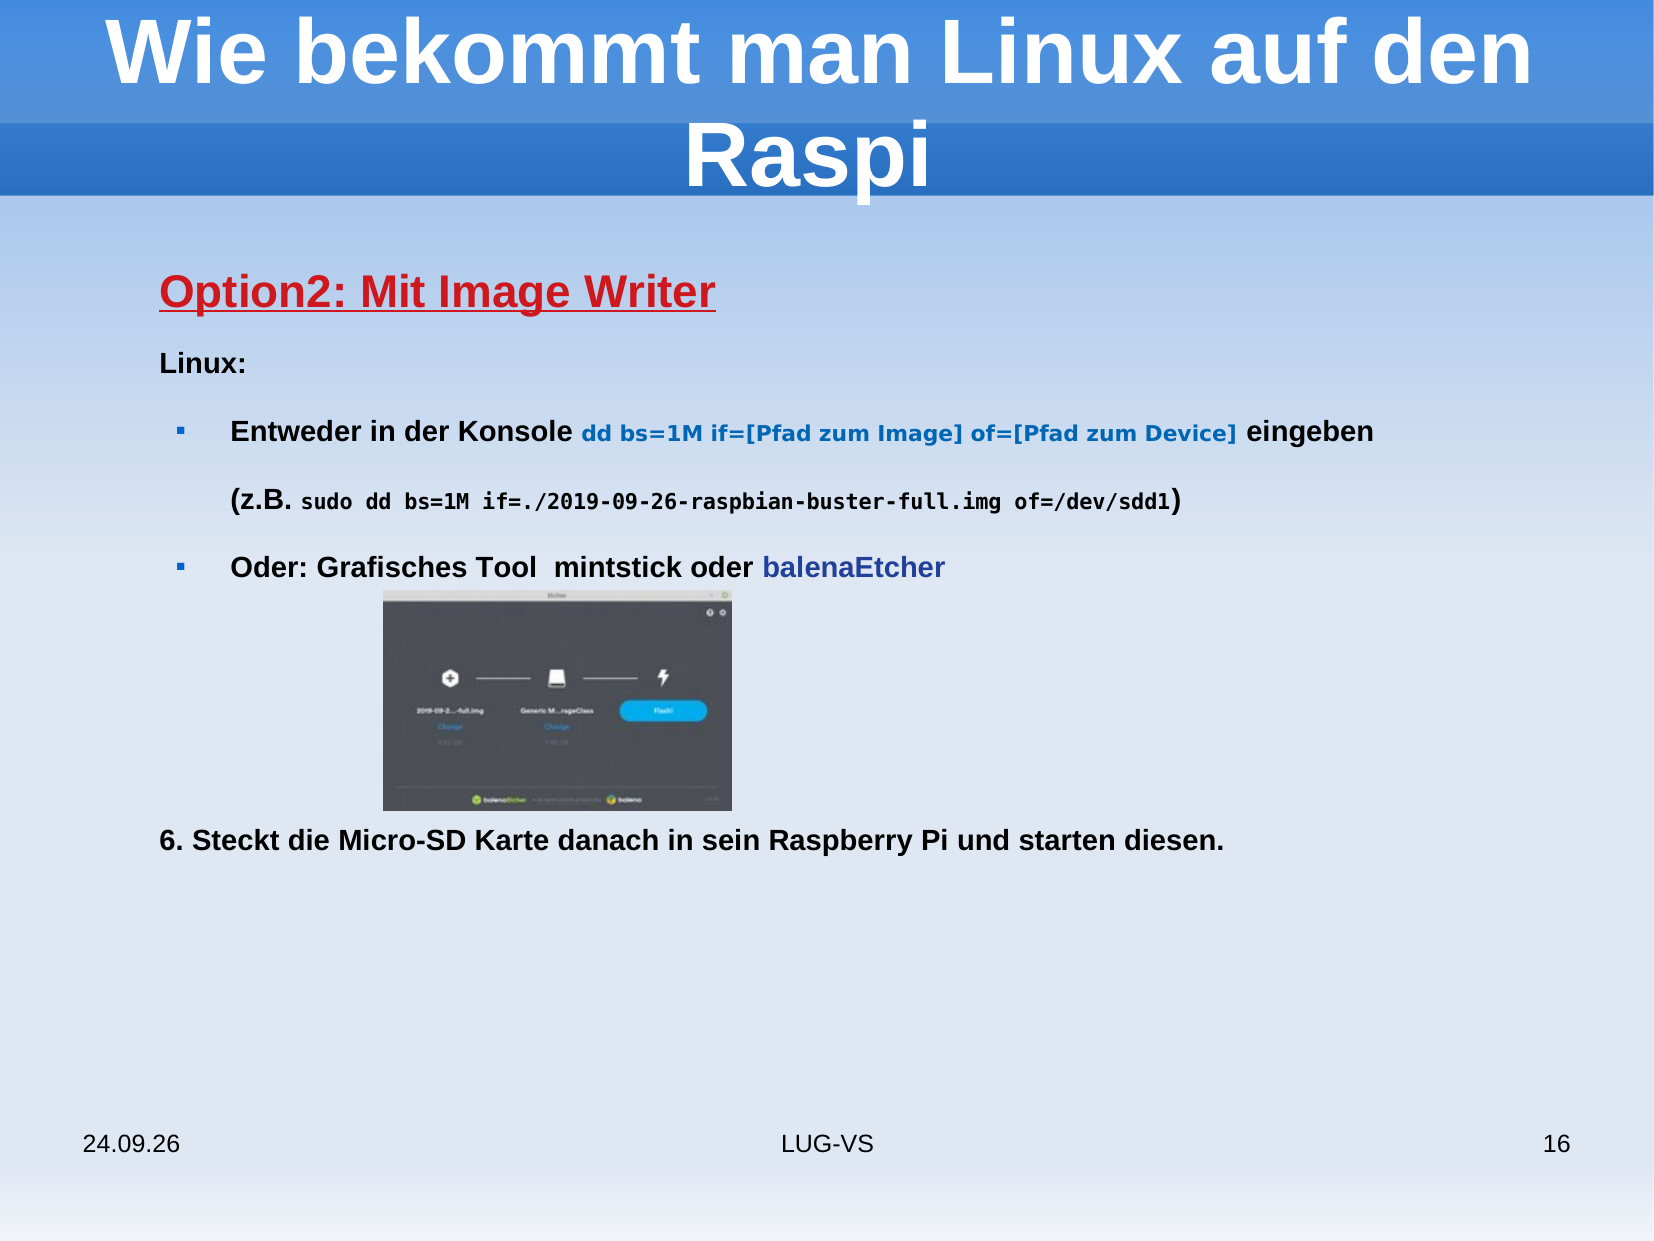

# Wie bekommt man Linux auf den Raspi
Option2: Mit Image Writer
Linux:
Entweder in der Konsole dd bs=1M if=[Pfad zum Image] of=[Pfad zum Device] eingeben
(z.B. sudo dd bs=1M if=./2019-09-26-raspbian-buster-full.img of=/dev/sdd1)
Oder: Grafisches Tool mintstick oder balenaEtcher
6. Steckt die Micro-SD Karte danach in sein Raspberry Pi und starten diesen.
LUG-VS
16